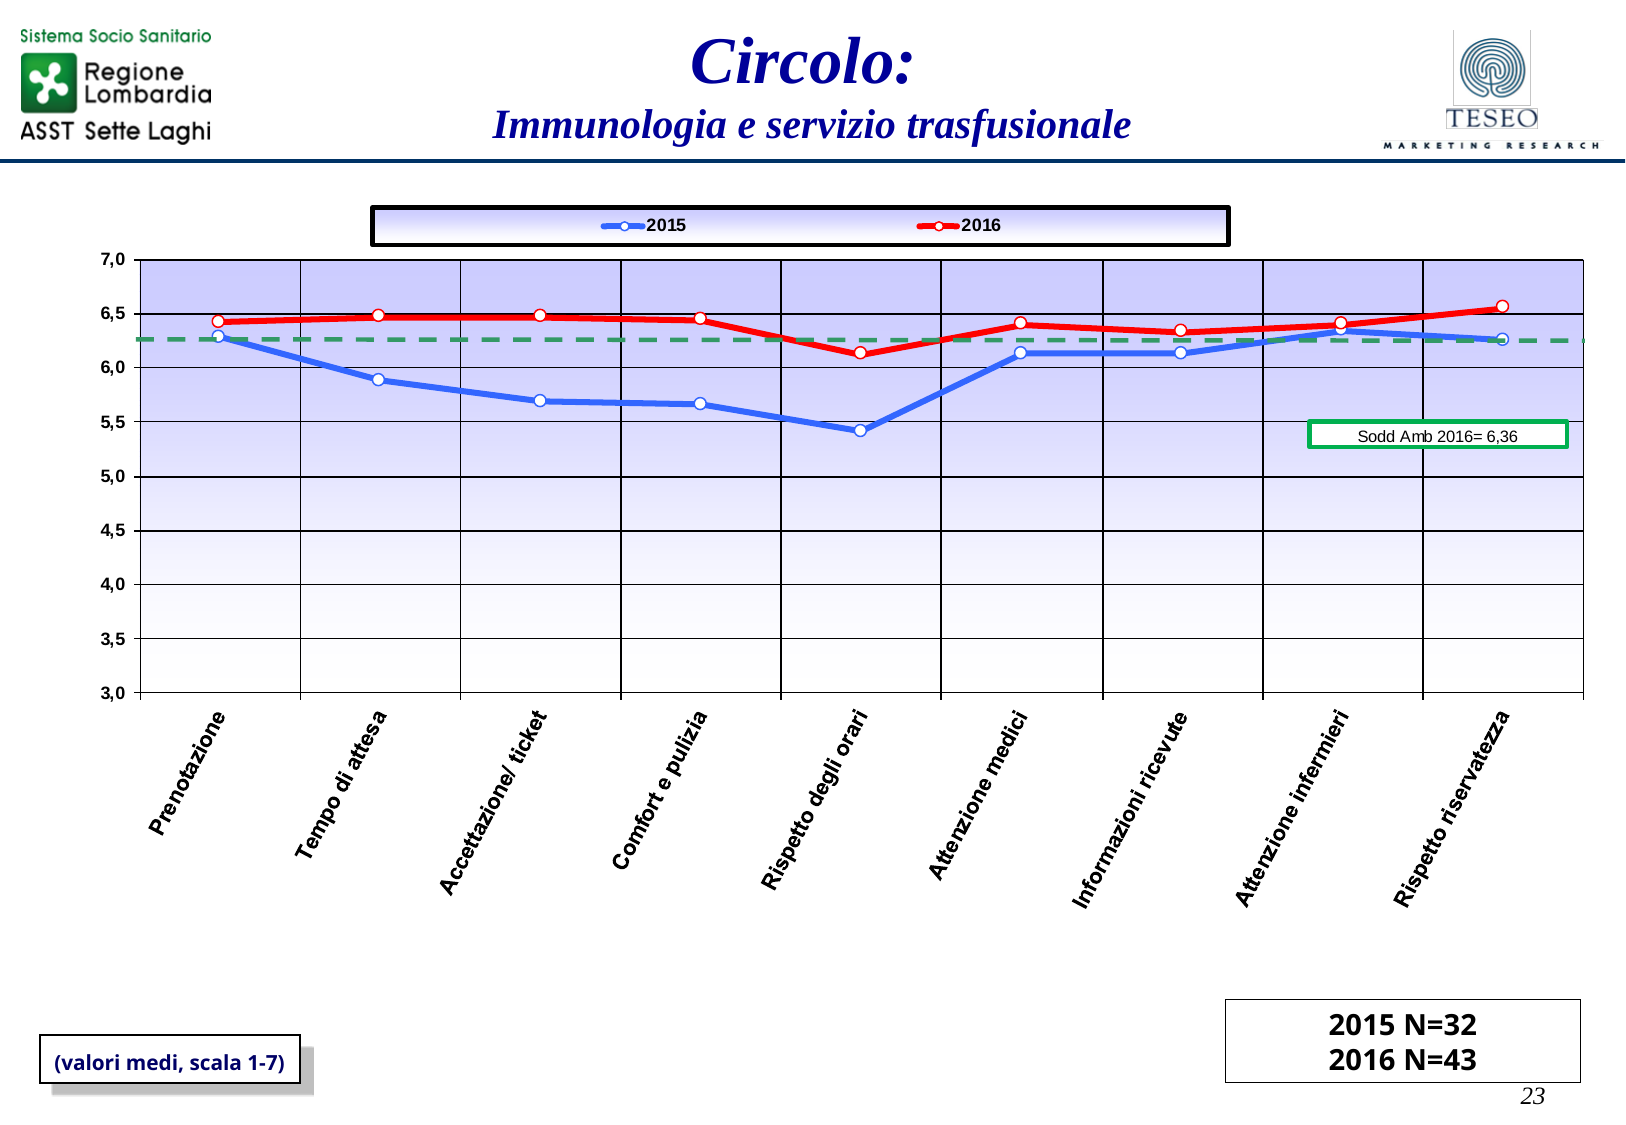

Circolo:
Immunologia e servizio trasfusionale
2015 N=32
2016 N=43
(valori medi, scala 1-7)